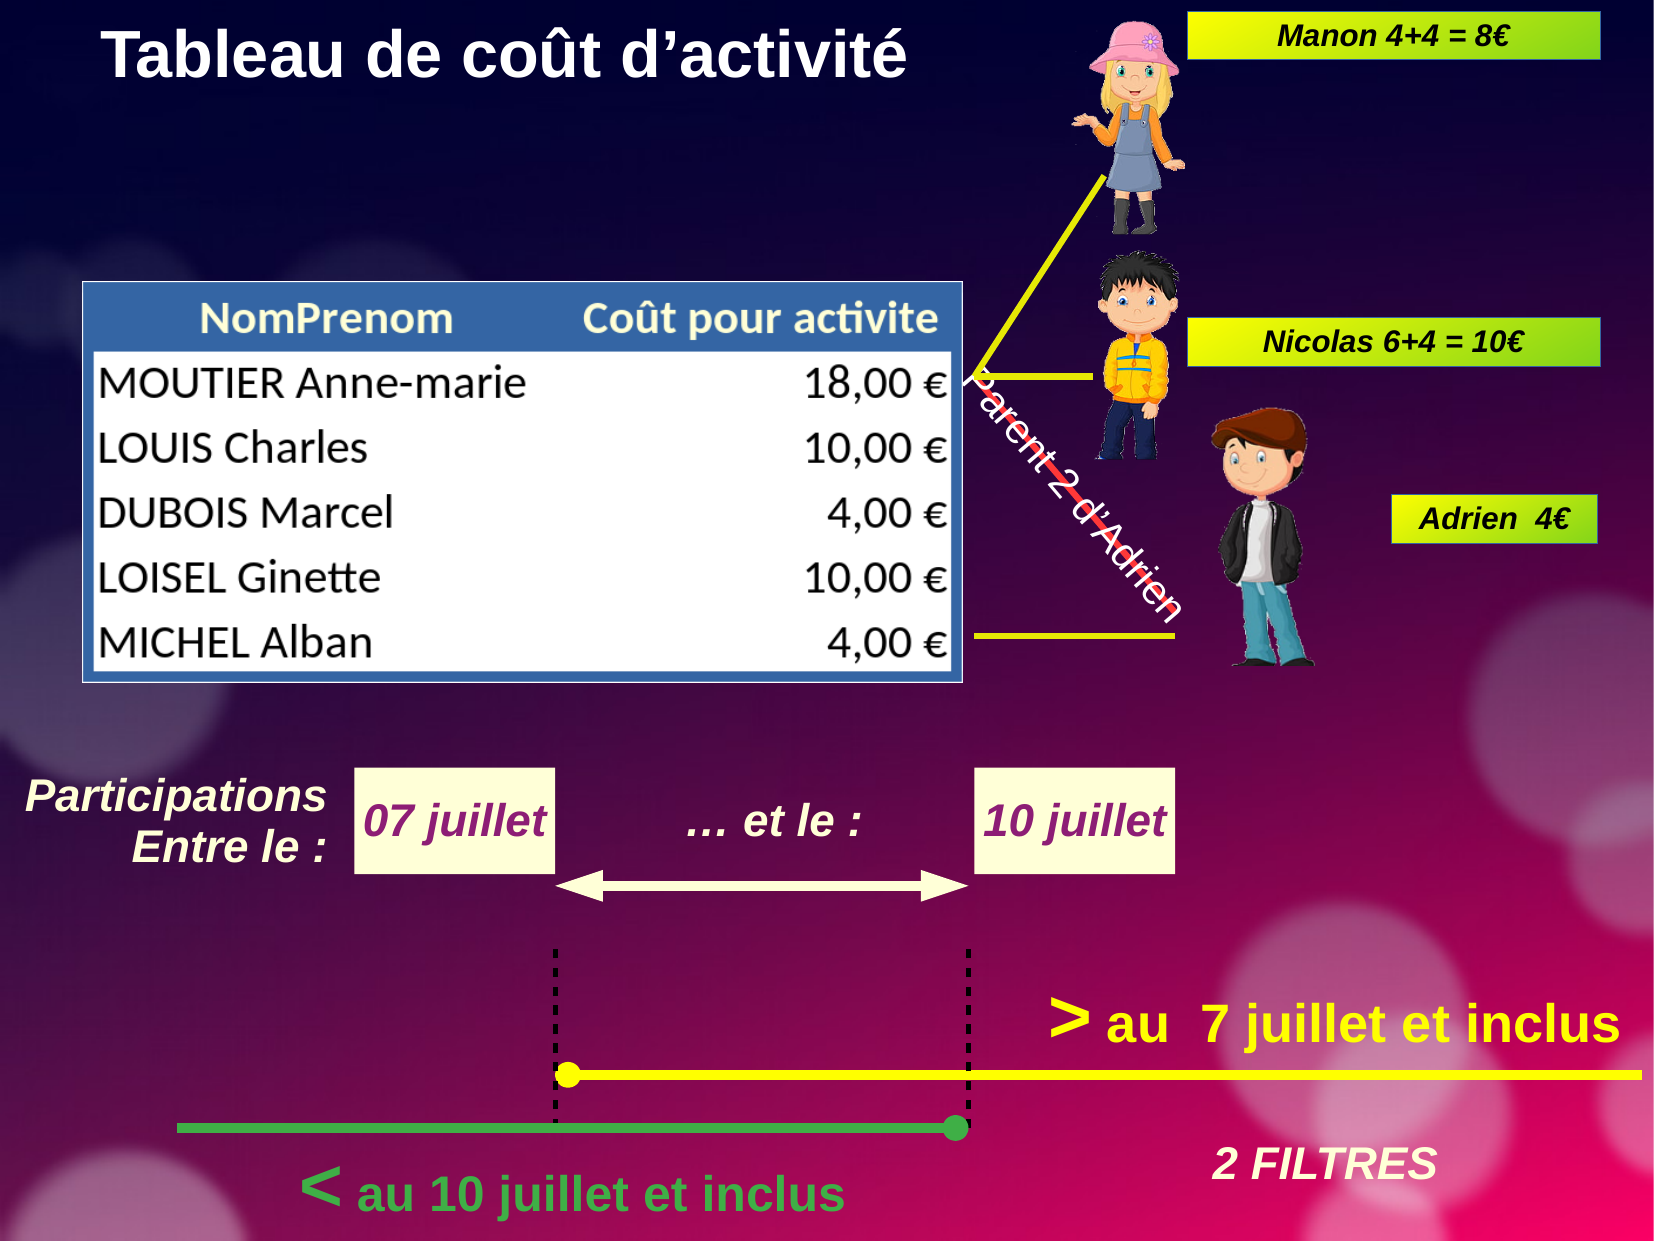

Tableau de coût d’activité
Manon 4+4 = 8€
Nicolas 6+4 = 10€
Adrien 4€
Parent 2 d’Adrien
Participations
Entre le :
07 juillet
… et le :
10 juillet
> au 7 juillet et inclus
2 FILTRES
< au 10 juillet et inclus